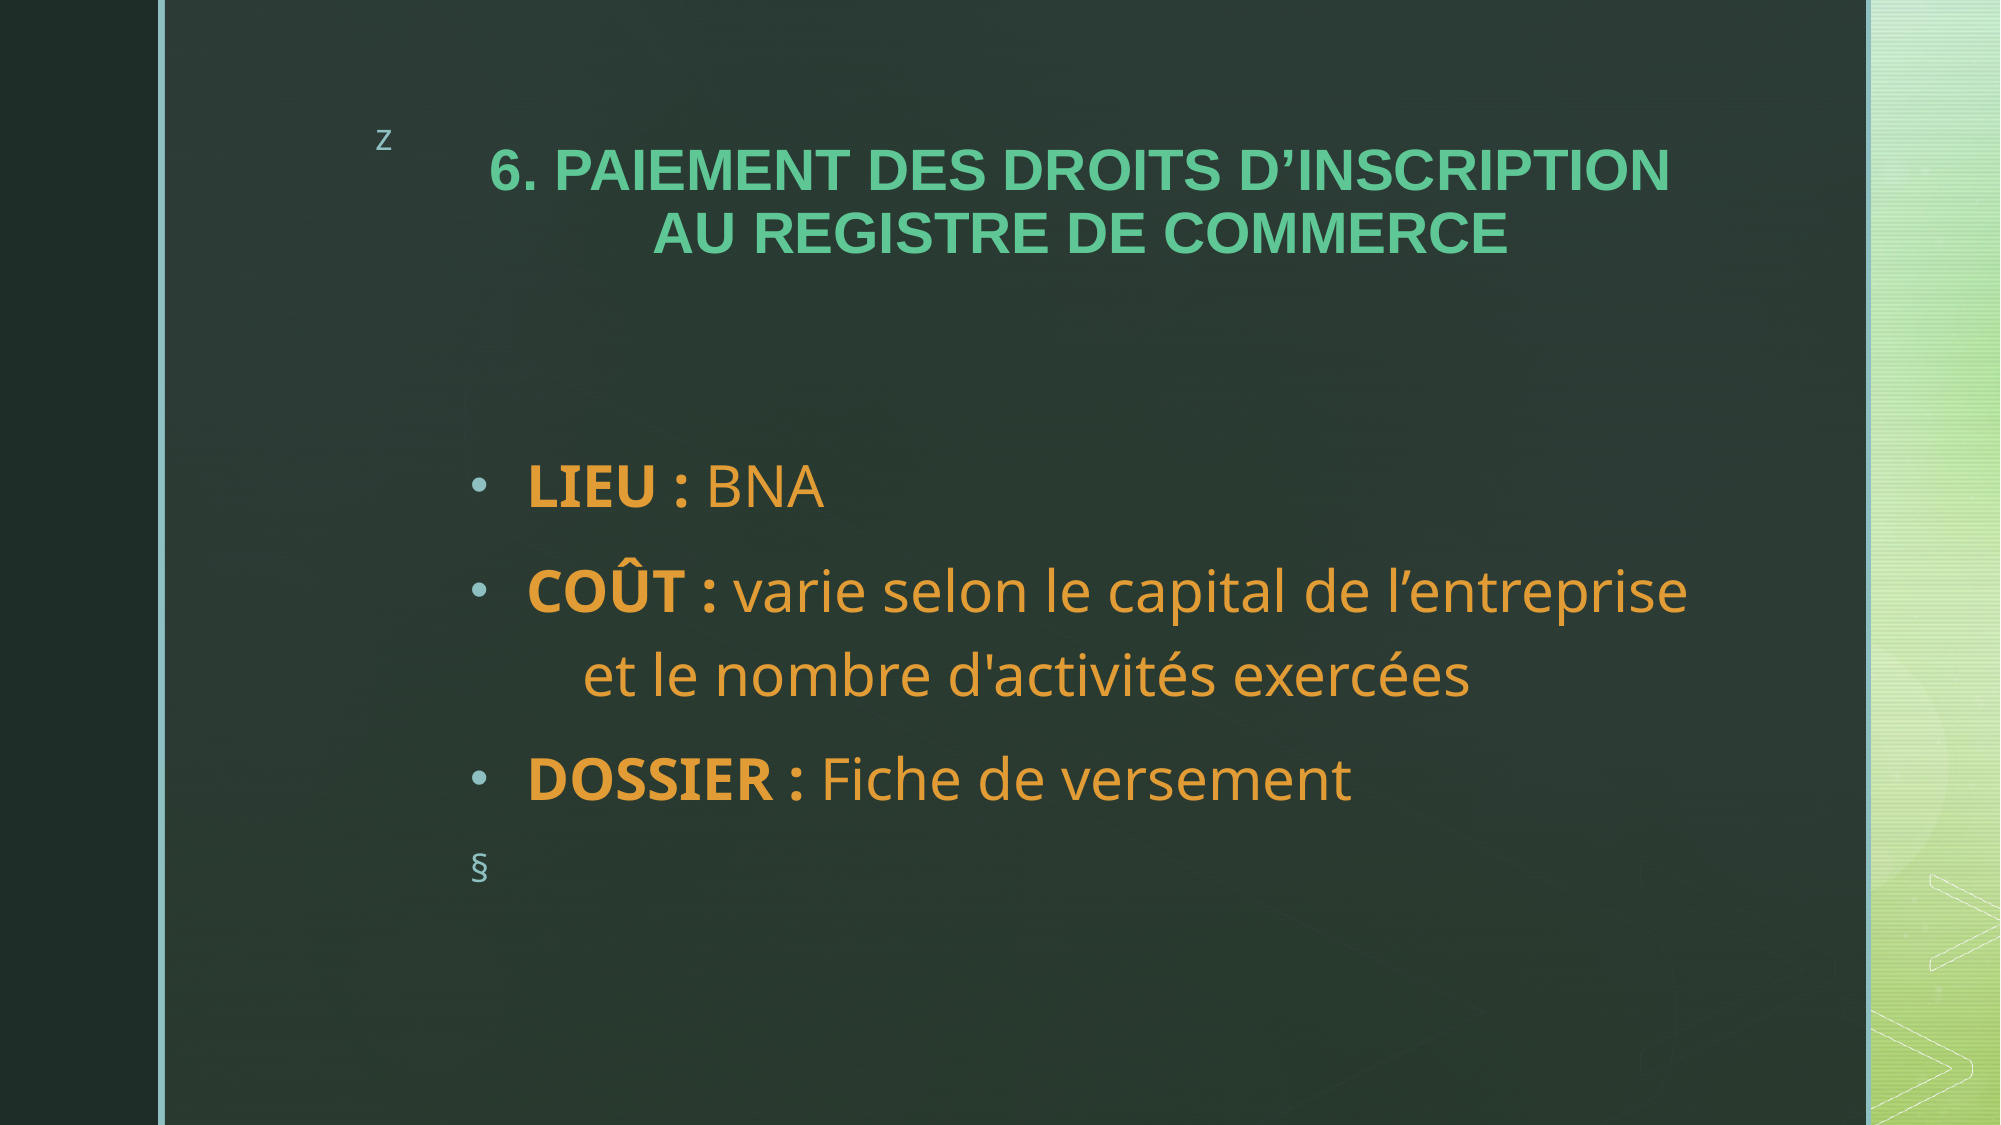

# 6. PAIEMENT DES DROITS D’INSCRIPTION AU REGISTRE DE COMMERCE
LIEU : BNA
COÛT : varie selon le capital de l’entreprise et le nombre d'activités exercées
DOSSIER : Fiche de versement